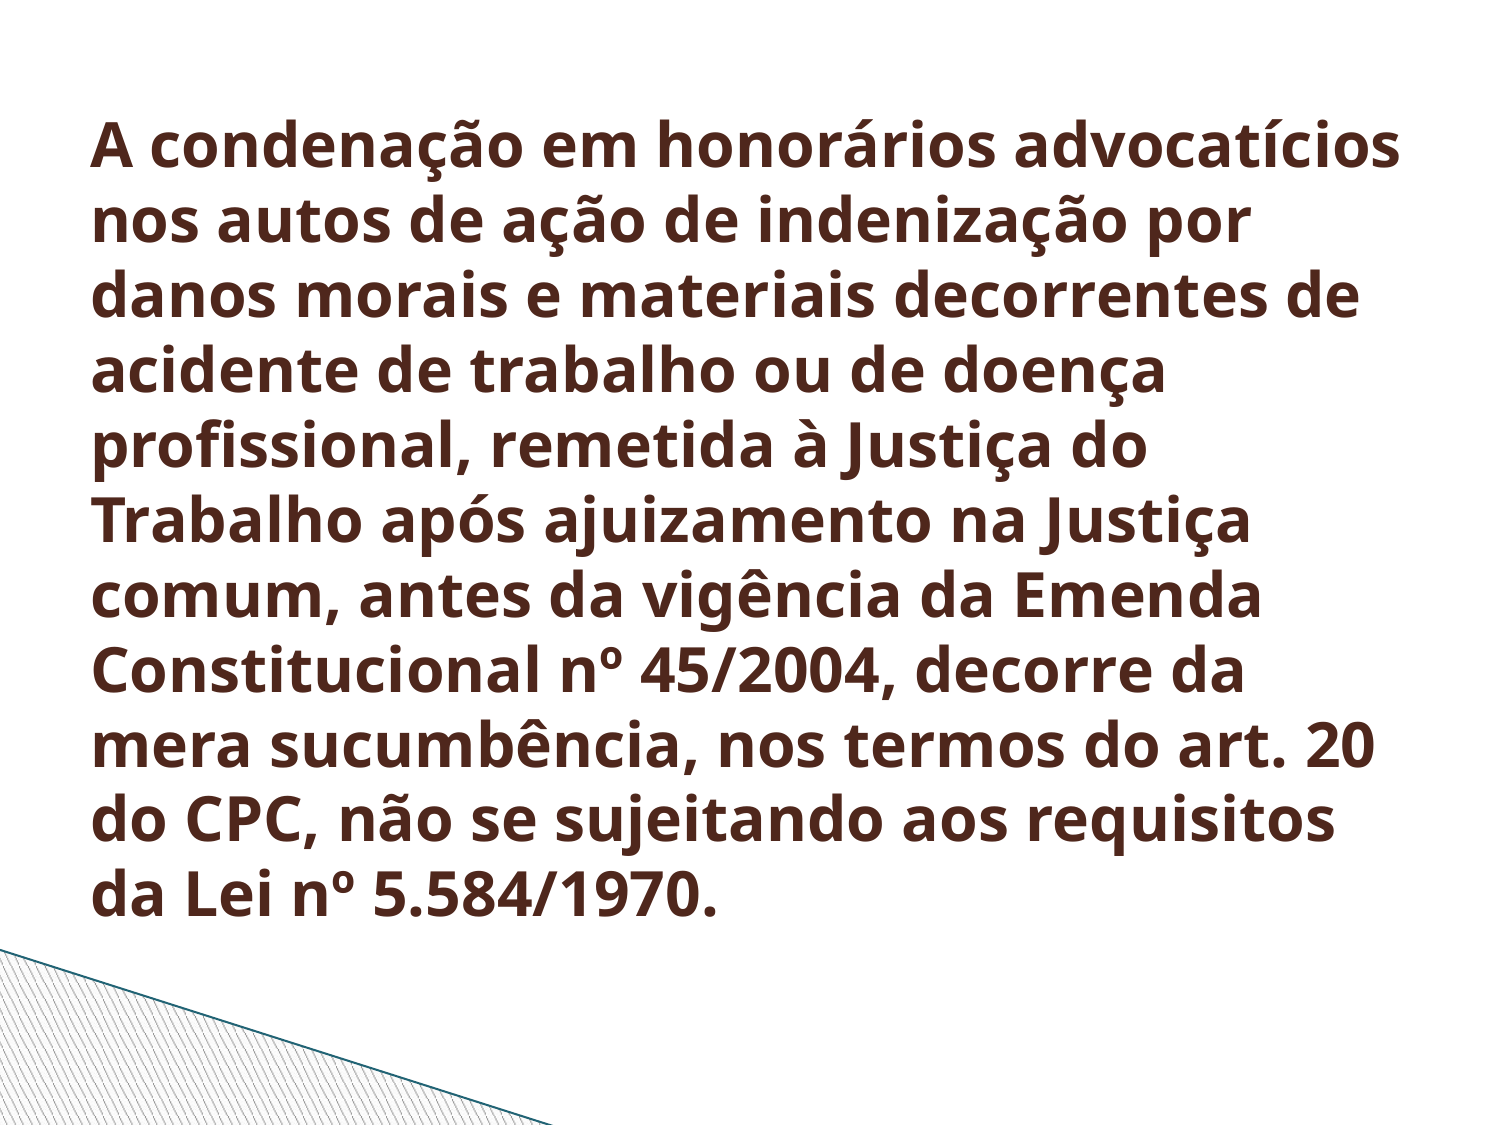

# A condenação em honorários advocatícios nos autos de ação de indenização por danos morais e materiais decorrentes de acidente de trabalho ou de doença profissional, remetida à Justiça do Trabalho após ajuizamento na Justiça comum, antes da vigência da Emenda Constitucional nº 45/2004, decorre da mera sucumbência, nos termos do art. 20 do CPC, não se sujeitando aos requisitos da Lei nº 5.584/1970.